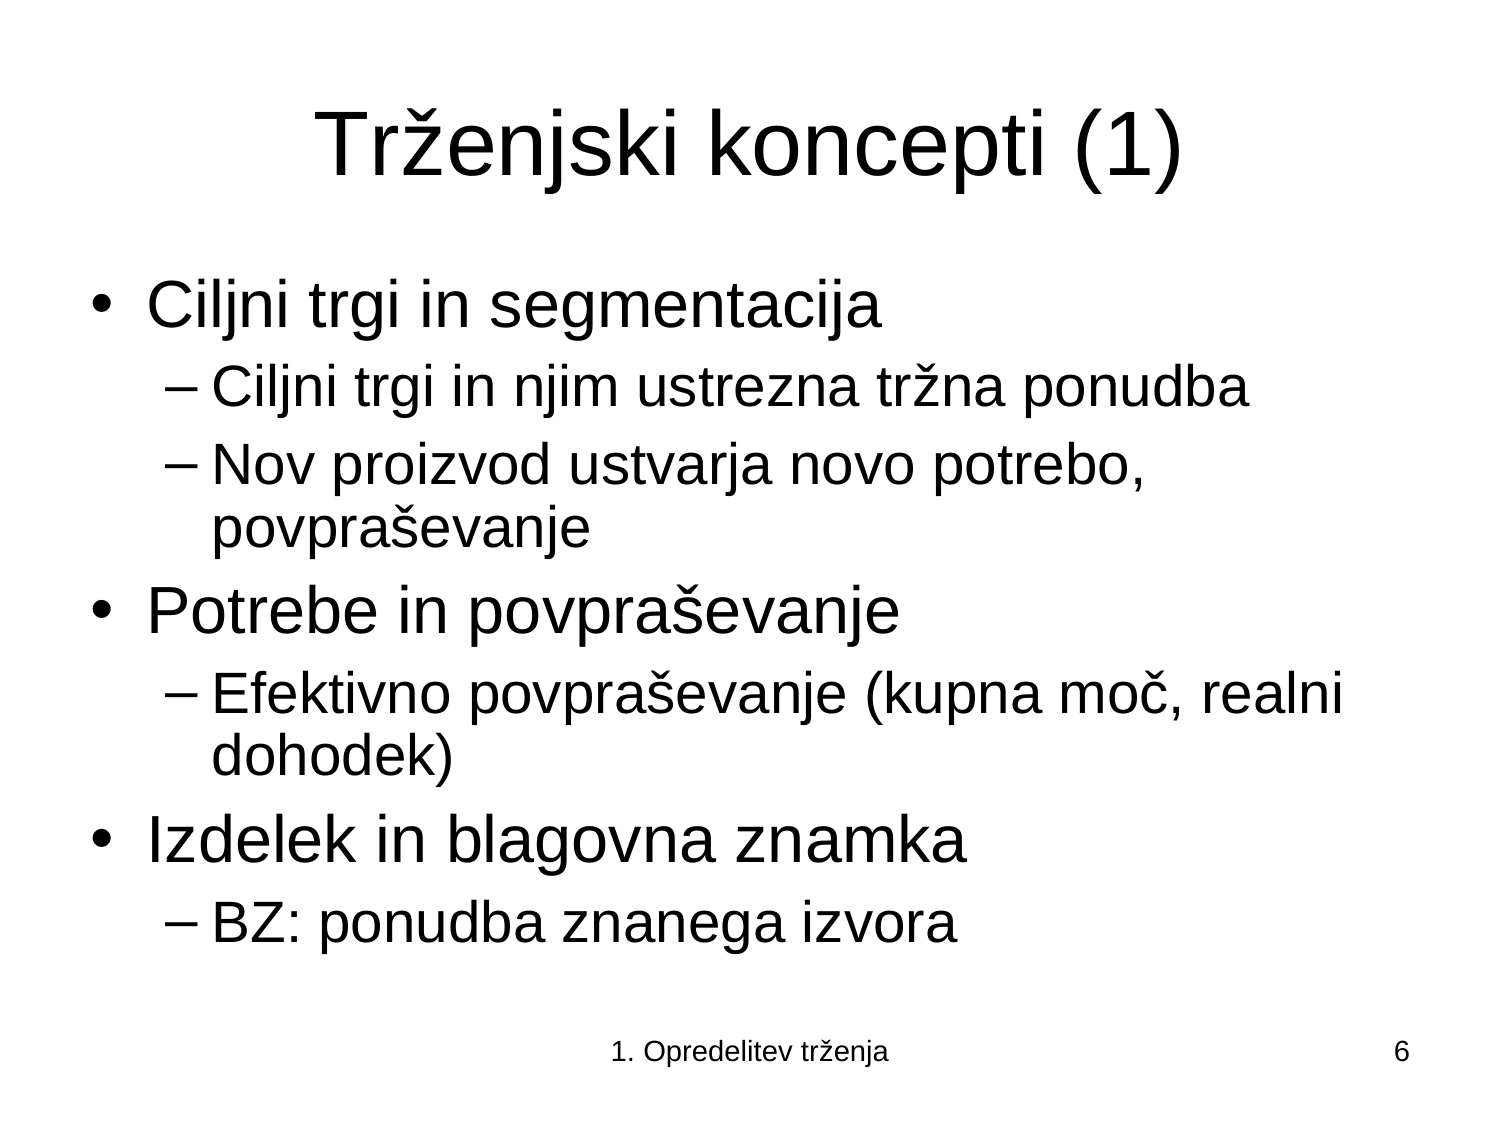

# Trženjski koncepti (1)
Ciljni trgi in segmentacija
Ciljni trgi in njim ustrezna tržna ponudba
Nov proizvod ustvarja novo potrebo, povpraševanje
Potrebe in povpraševanje
Efektivno povpraševanje (kupna moč, realni dohodek)
Izdelek in blagovna znamka
BZ: ponudba znanega izvora
1. Opredelitev trženja